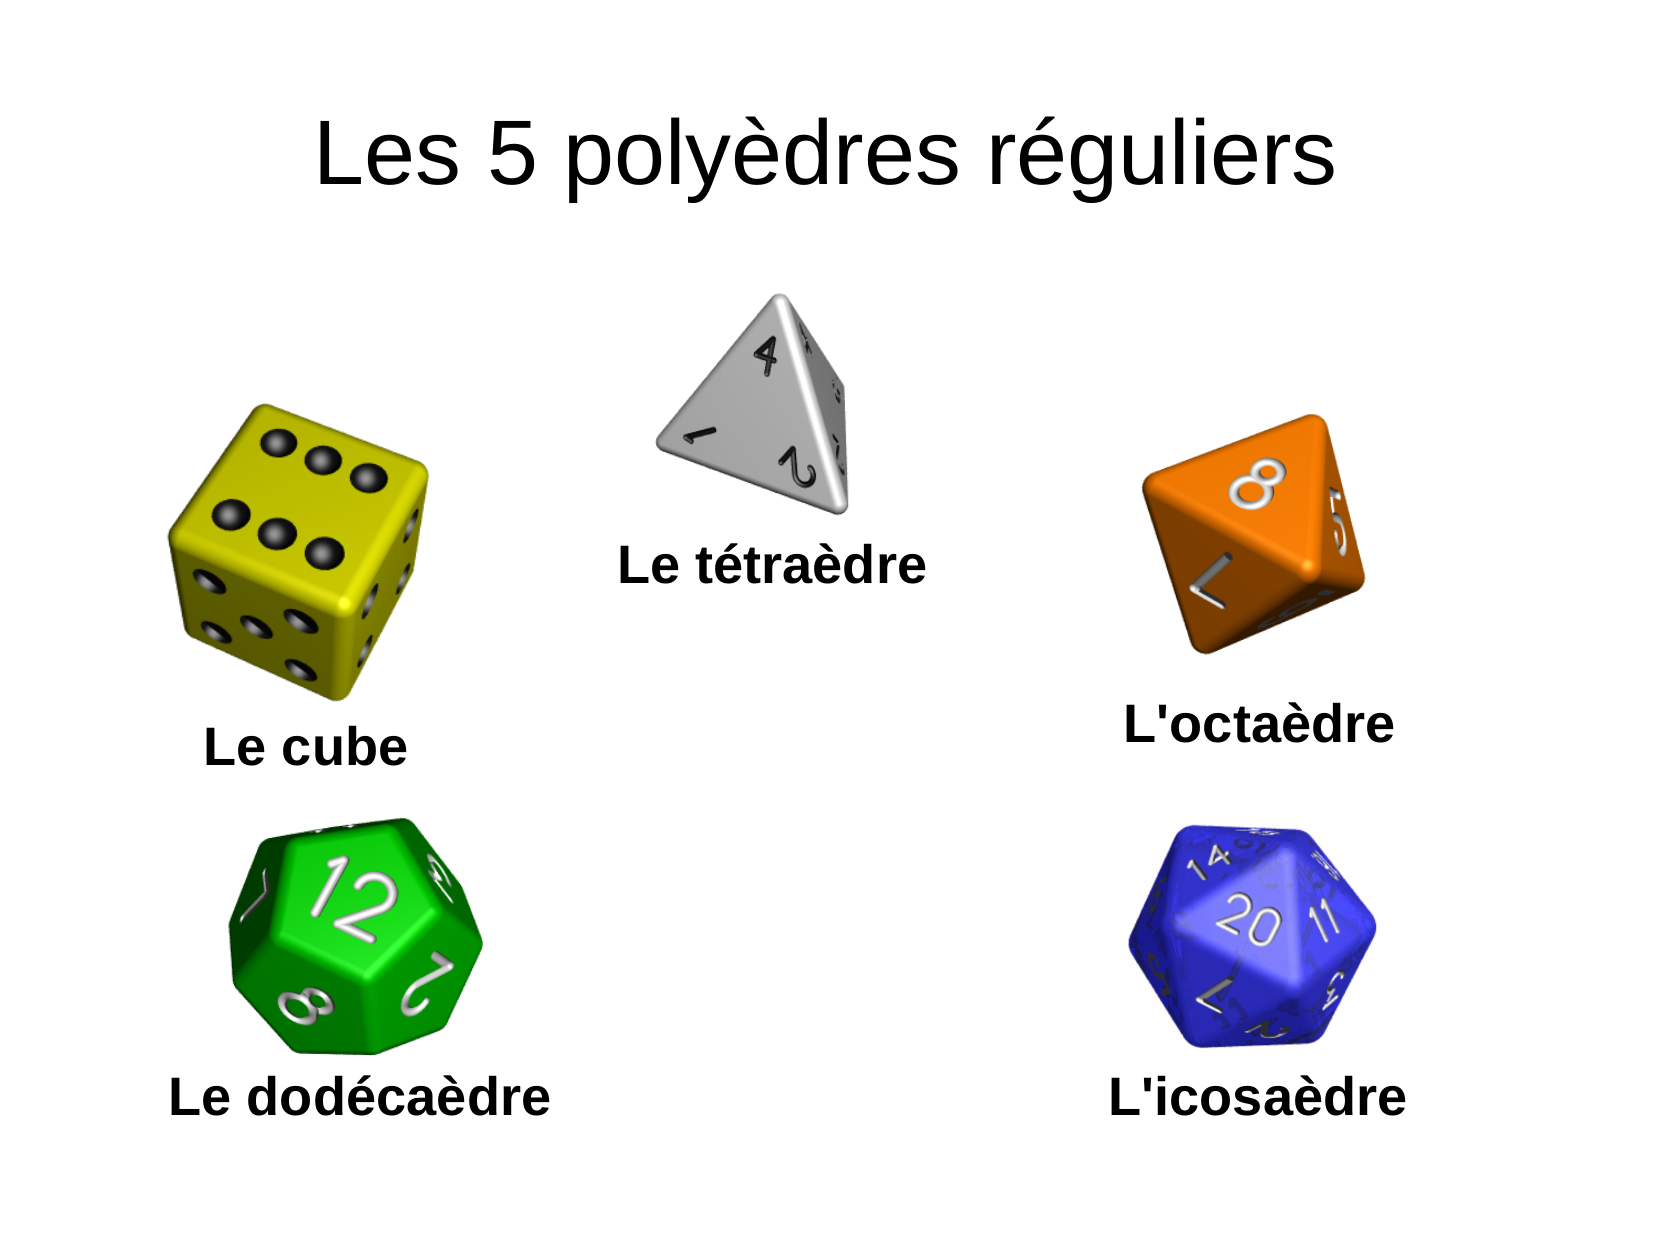

# Les 5 polyèdres réguliers
Le tétraèdre
L'octaèdre
Le cube
Le dodécaèdre
L'icosaèdre